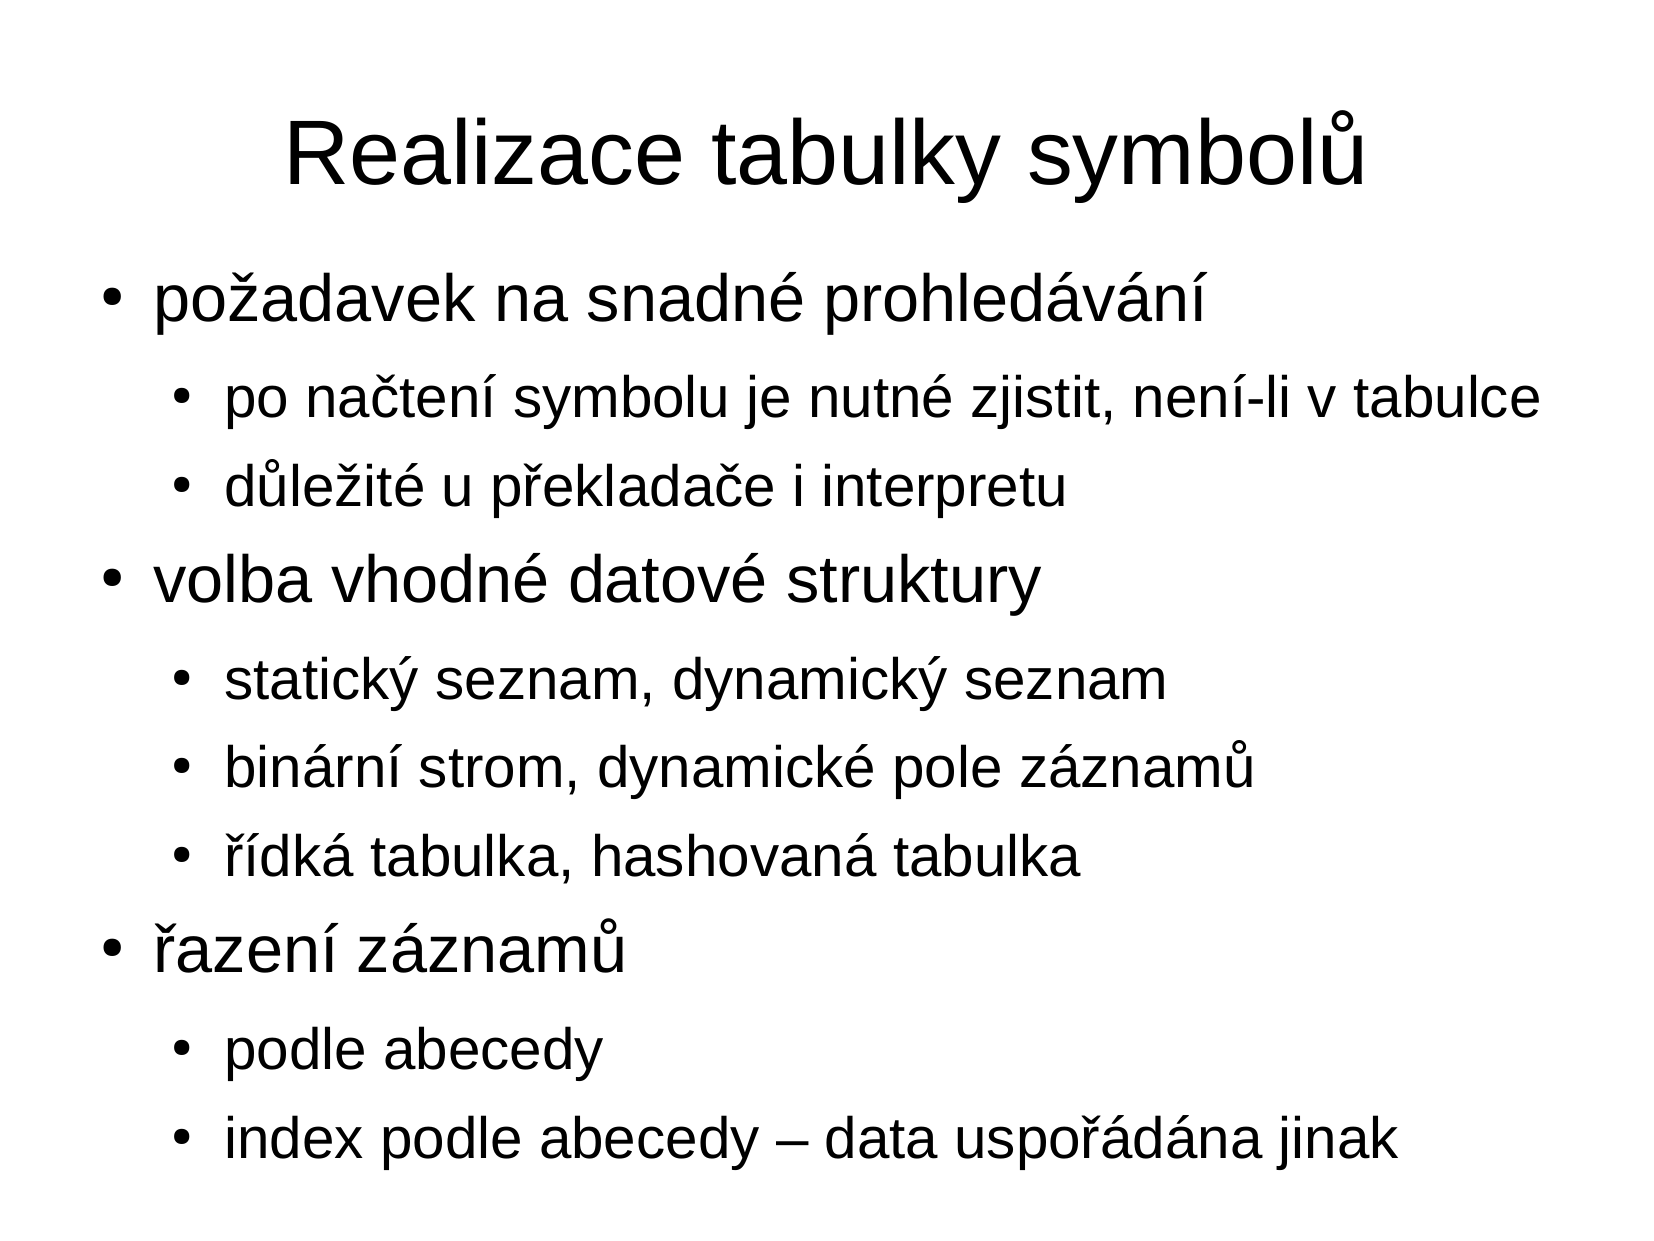

# Realizace tabulky symbolů
požadavek na snadné prohledávání
po načtení symbolu je nutné zjistit, není-li v tabulce
důležité u překladače i interpretu
volba vhodné datové struktury
statický seznam, dynamický seznam
binární strom, dynamické pole záznamů
řídká tabulka, hashovaná tabulka
řazení záznamů
podle abecedy
index podle abecedy – data uspořádána jinak